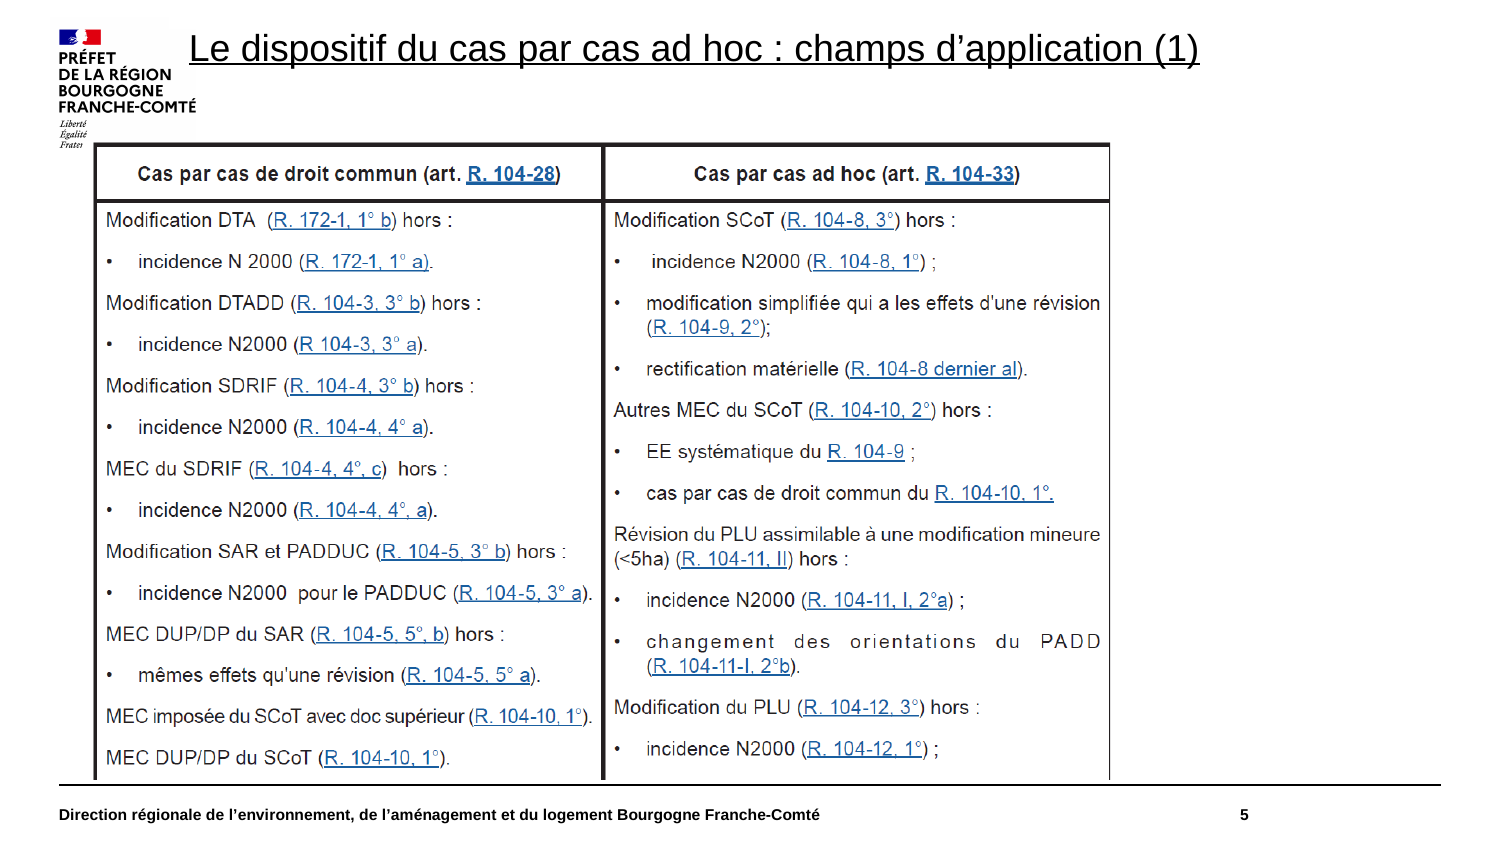

# Le dispositif du cas par cas ad hoc : champs d’application (1)
Direction régionale de l’environnement, de l’aménagement et du logement Auvergne-Rhône-Alpes
5